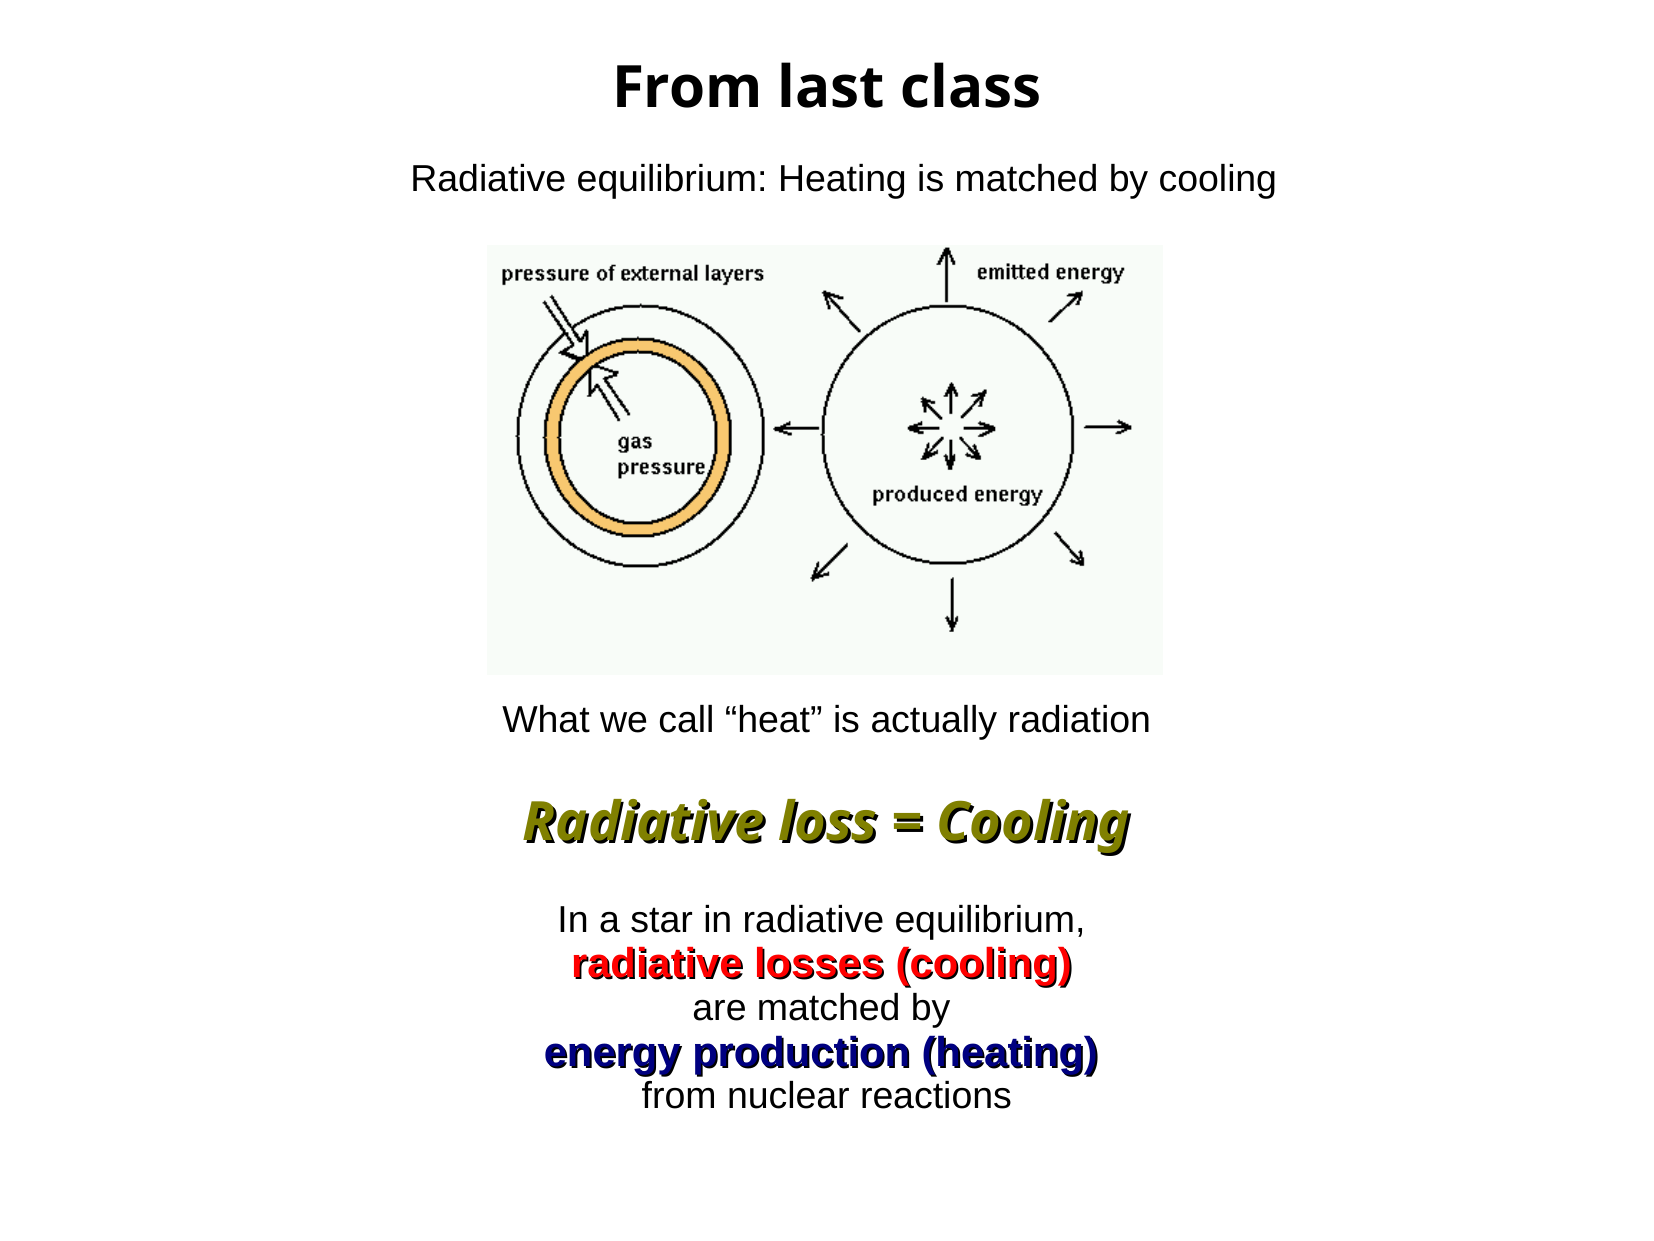

From last class
Radiative equilibrium: Heating is matched by cooling
What we call “heat” is actually radiation
Radiative loss = Cooling
In a star in radiative equilibrium,
radiative losses (cooling)
are matched by
energy production (heating)
from nuclear reactions